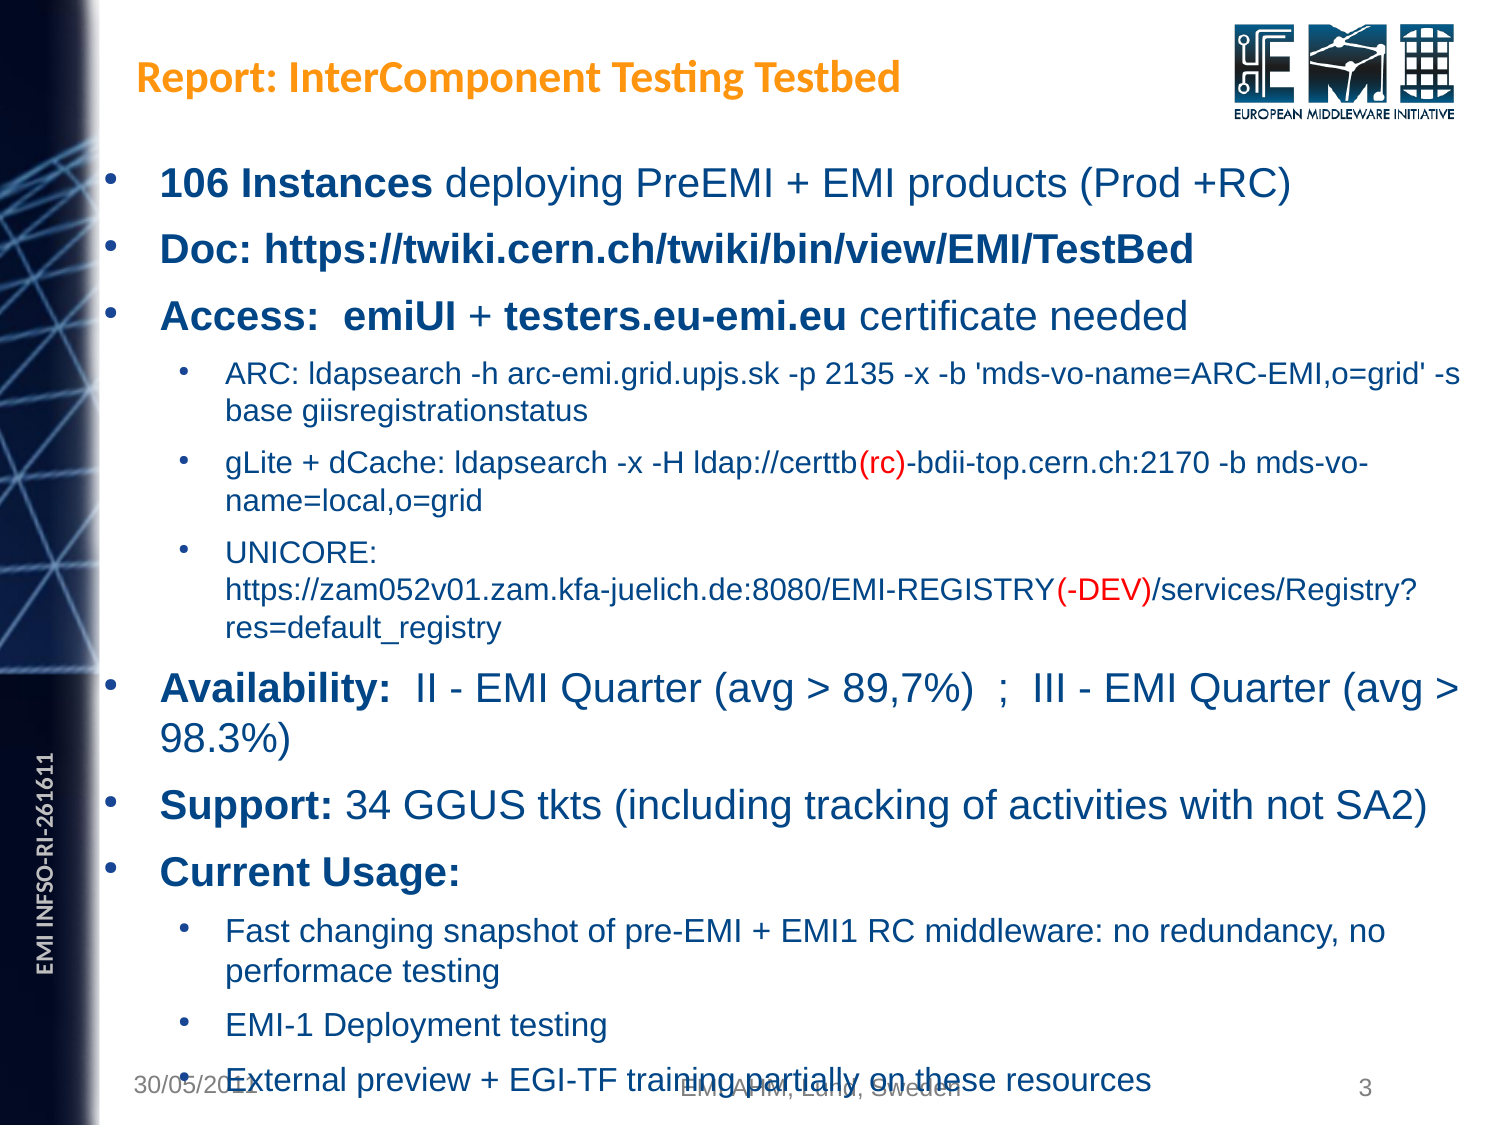

Report: InterComponent Testing Testbed
# 106 Instances deploying PreEMI + EMI products (Prod +RC)
Doc: https://twiki.cern.ch/twiki/bin/view/EMI/TestBed
Access: emiUI + testers.eu-emi.eu certificate needed
ARC: ldapsearch -h arc-emi.grid.upjs.sk -p 2135 -x -b 'mds-vo-name=ARC-EMI,o=grid' -s base giisregistrationstatus
gLite + dCache: ldapsearch -x -H ldap://certtb(rc)-bdii-top.cern.ch:2170 -b mds-vo-name=local,o=grid
UNICORE: https://zam052v01.zam.kfa-juelich.de:8080/EMI-REGISTRY(-DEV)/services/Registry?res=default_registry
Availability: II - EMI Quarter (avg > 89,7%) ; III - EMI Quarter (avg > 98.3%)
Support: 34 GGUS tkts (including tracking of activities with not SA2)
Current Usage:
Fast changing snapshot of pre-EMI + EMI1 RC middleware: no redundancy, no performace testing
EMI-1 Deployment testing
External preview + EGI-TF training partially on these resources
30/05/2011
EMI AHM, Lund, Sweden